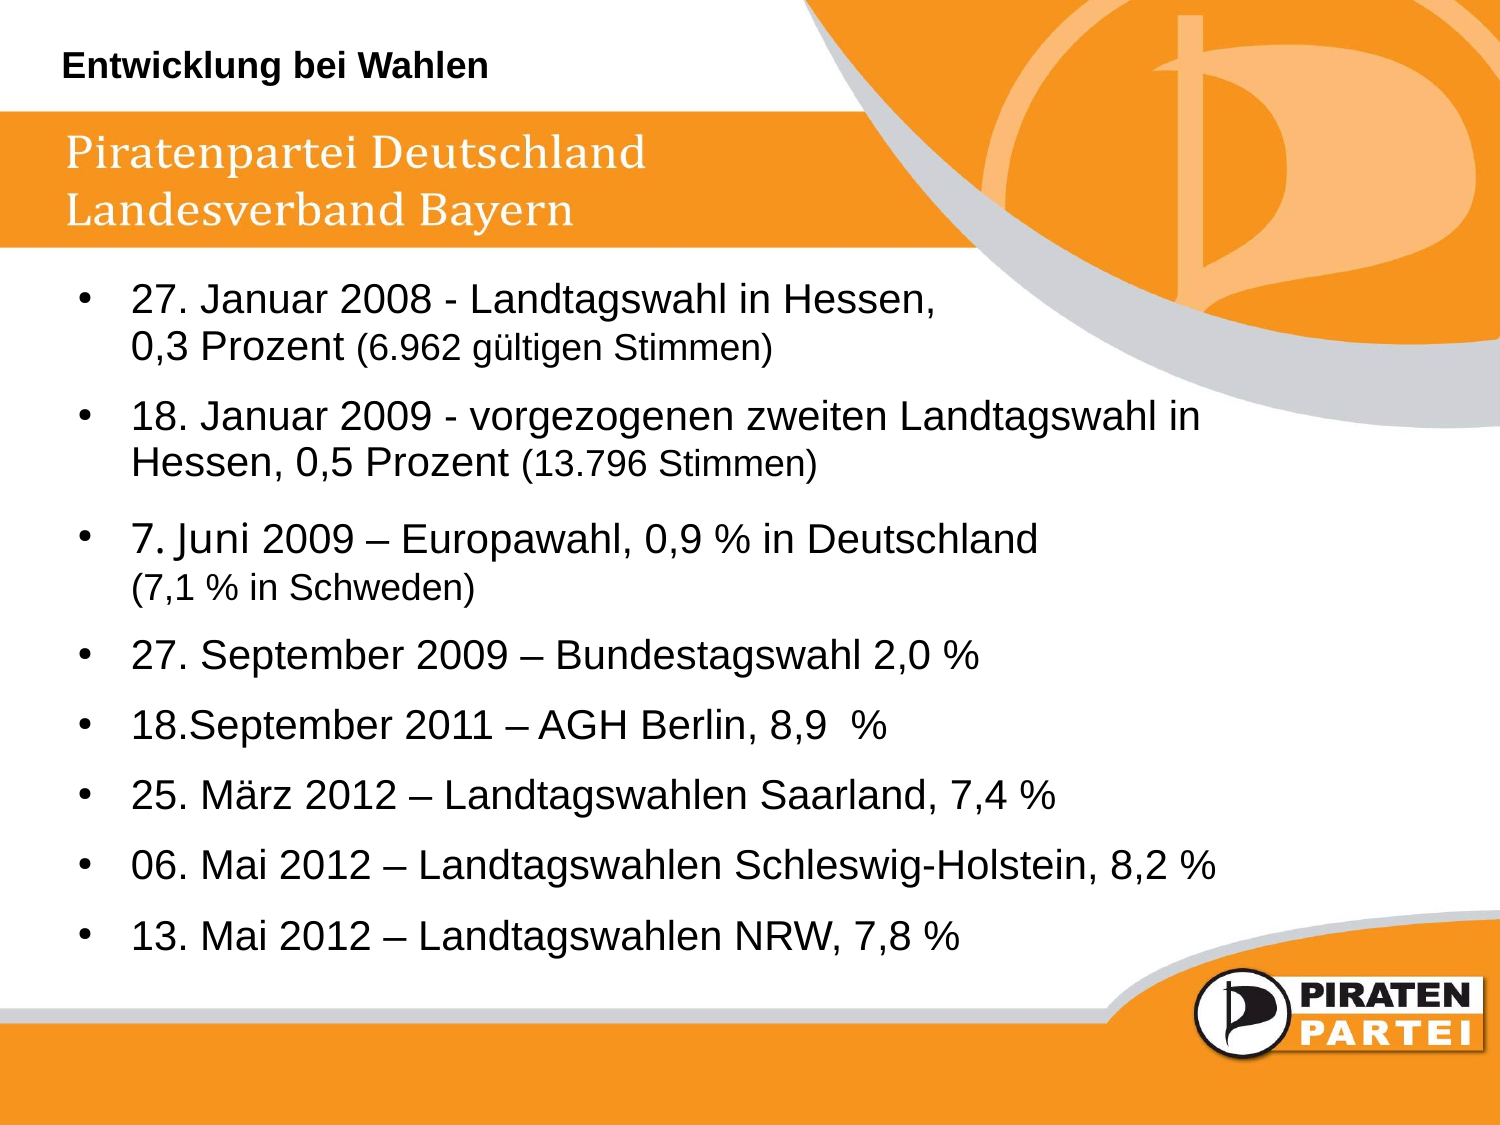

# Entwicklung bei Wahlen
27. Januar 2008 - Landtagswahl in Hessen,
0,3 Prozent (6.962 gültigen Stimmen)
18. Januar 2009 - vorgezogenen zweiten Landtagswahl in Hessen, 0,5 Prozent (13.796 Stimmen)
7. Juni 2009 – Europawahl, 0,9 % in Deutschland
(7,1 % in Schweden)
27. September 2009 – Bundestagswahl 2,0 %
18.September 2011 – AGH Berlin, 8,9 %
25. März 2012 – Landtagswahlen Saarland, 7,4 %
06. Mai 2012 – Landtagswahlen Schleswig-Holstein, 8,2 %
13. Mai 2012 – Landtagswahlen NRW, 7,8 %